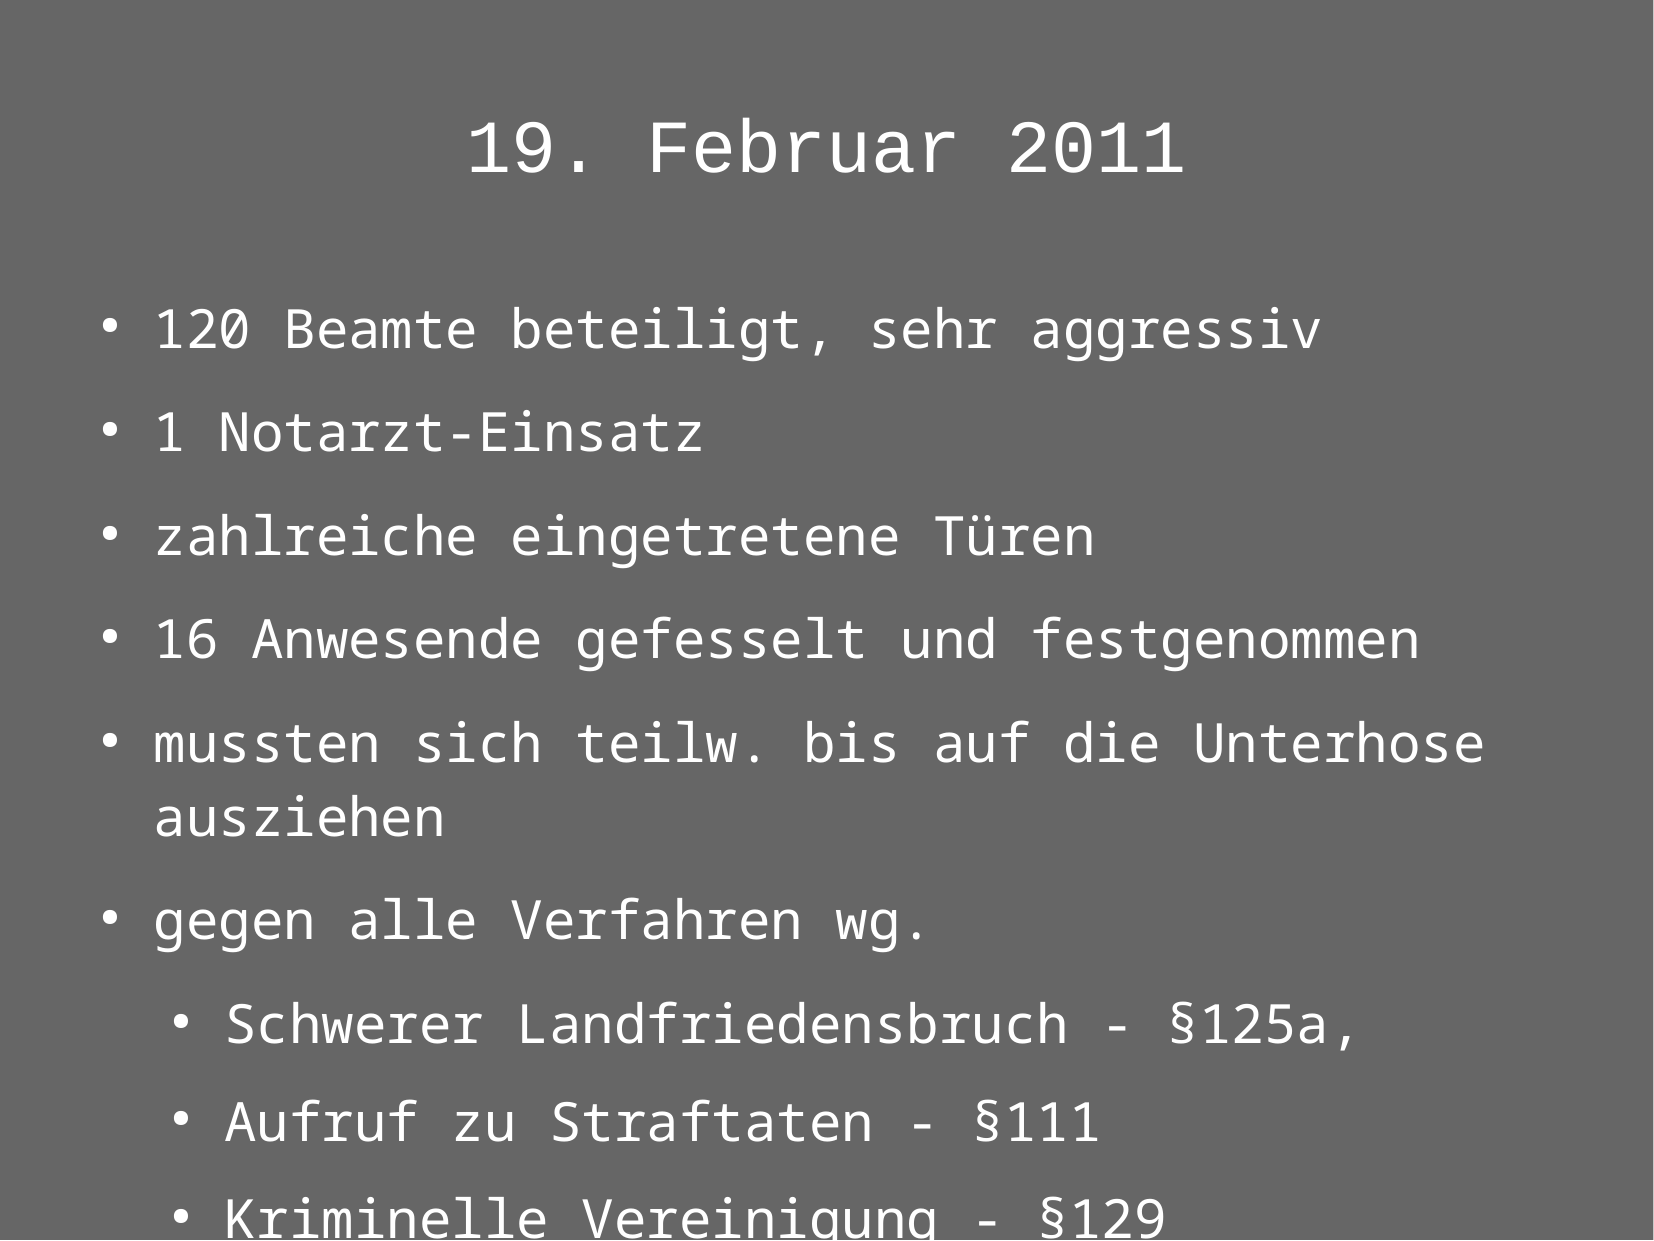

# 19. Februar 2011
120 Beamte beteiligt, sehr aggressiv
1 Notarzt-Einsatz
zahlreiche eingetretene Türen
16 Anwesende gefesselt und festgenommen
mussten sich teilw. bis auf die Unterhose ausziehen
gegen alle Verfahren wg.
Schwerer Landfriedensbruch - §125a,
Aufruf zu Straftaten - §111
Kriminelle Vereinigung - §129